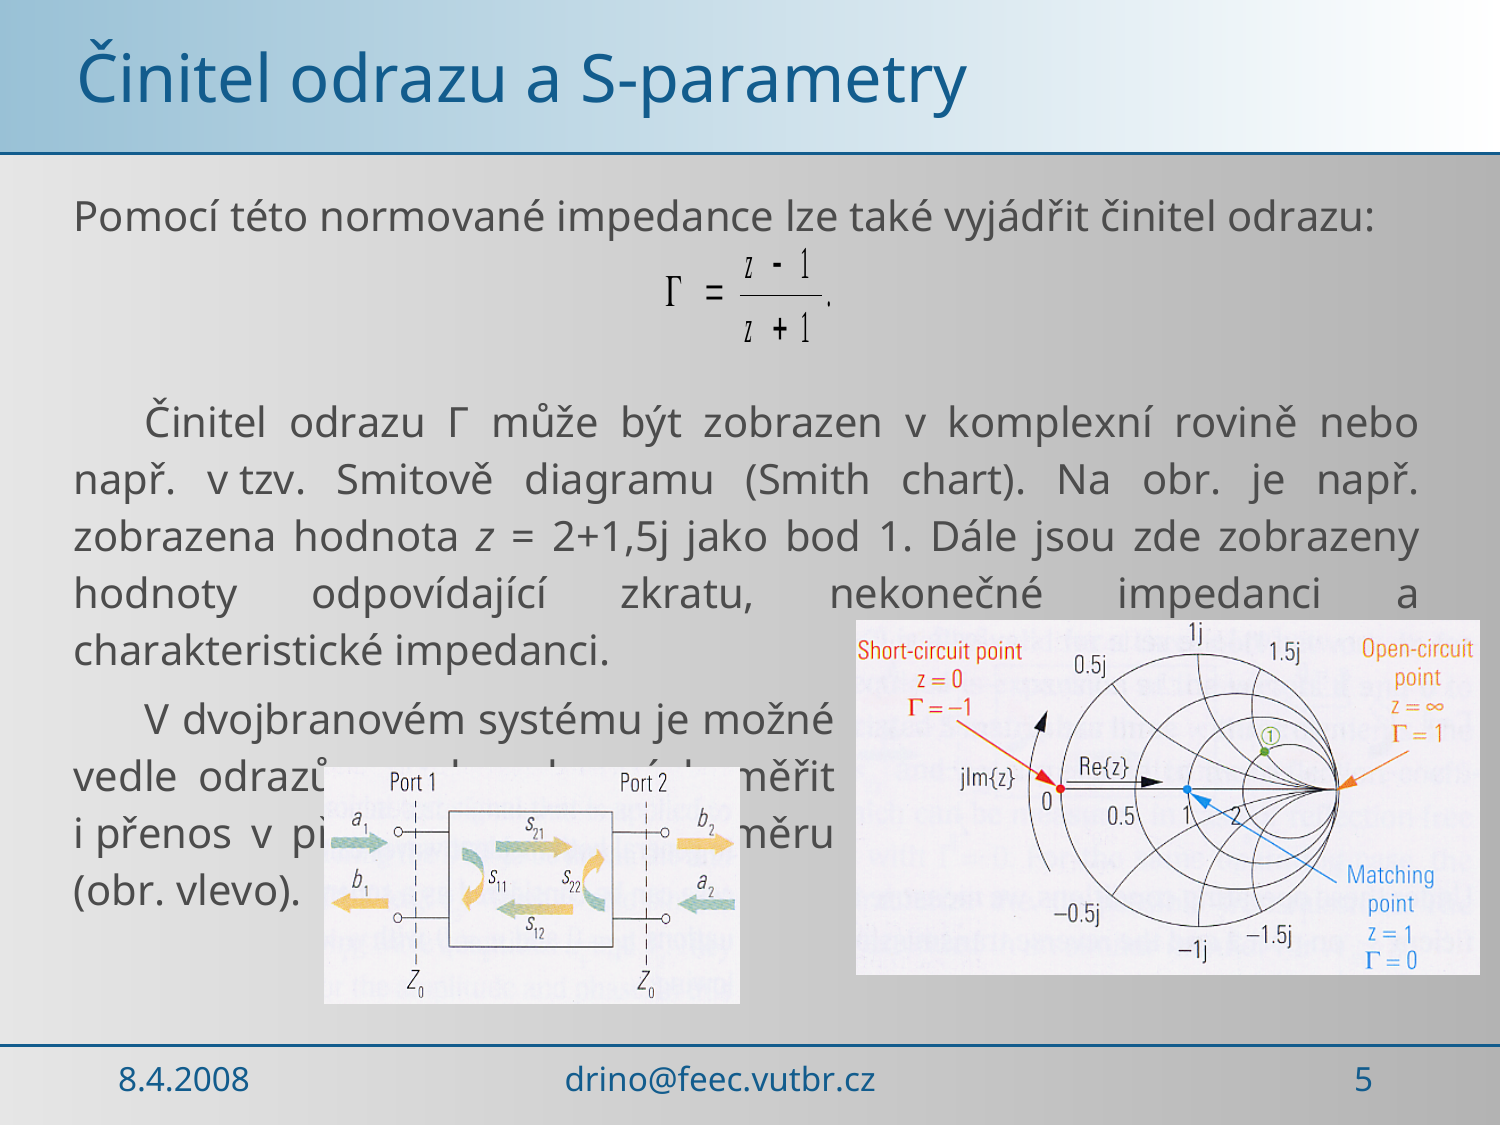

# Činitel odrazu a S-parametry
Pomocí této normované impedance lze také vyjádřit činitel odrazu:
Činitel odrazu Γ může být zobrazen v komplexní rovině nebo např. v tzv. Smitově diagramu (Smith chart). Na obr. je např. zobrazena hodnota z = 2+1,5j jako bod 1. Dále jsou zde zobrazeny hodnoty odpovídající zkratu, nekonečné impedanci a charakteristické impedanci.
V dvojbranovém systému je možné vedle odrazů na obou branách měřit i přenos v přímém a opačném směru (obr. vlevo).
8.4.2008
drino@feec.vutbr.cz